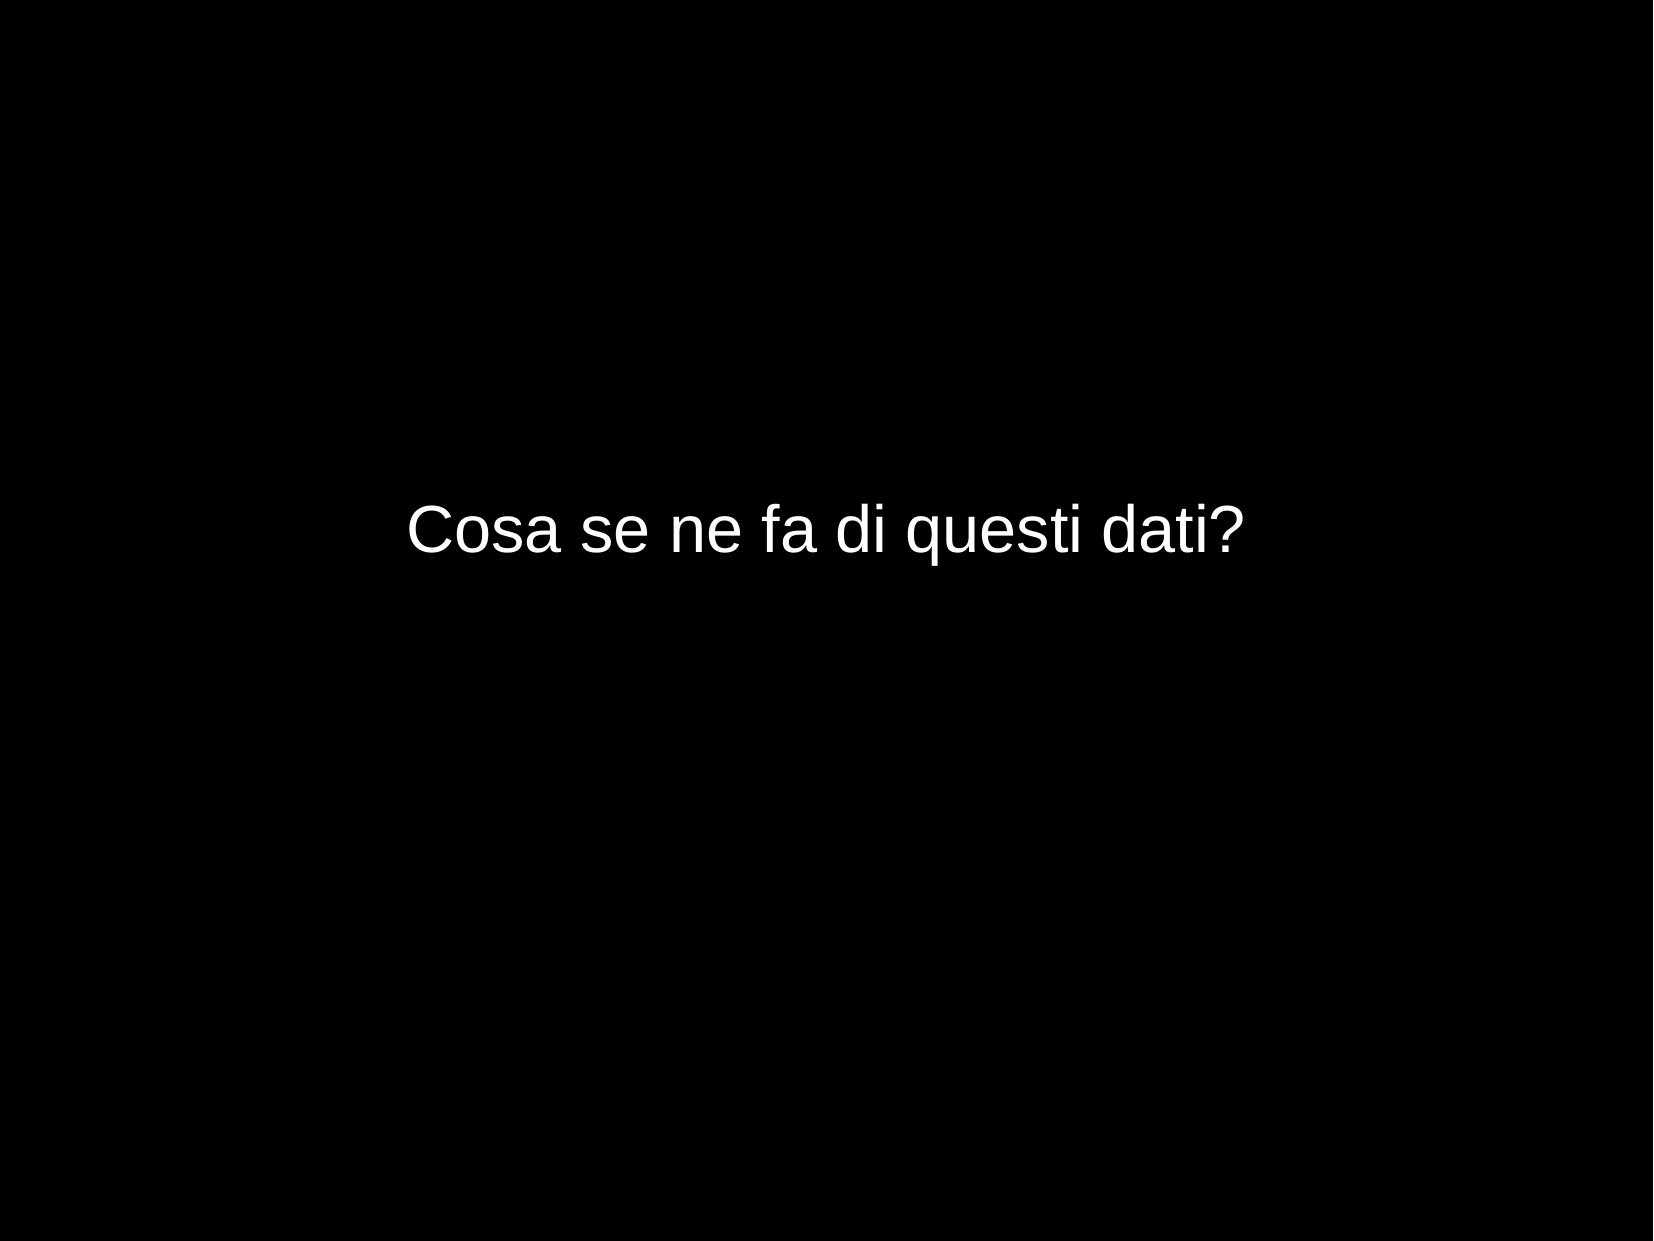

# Cosa se ne fa di questi dati?